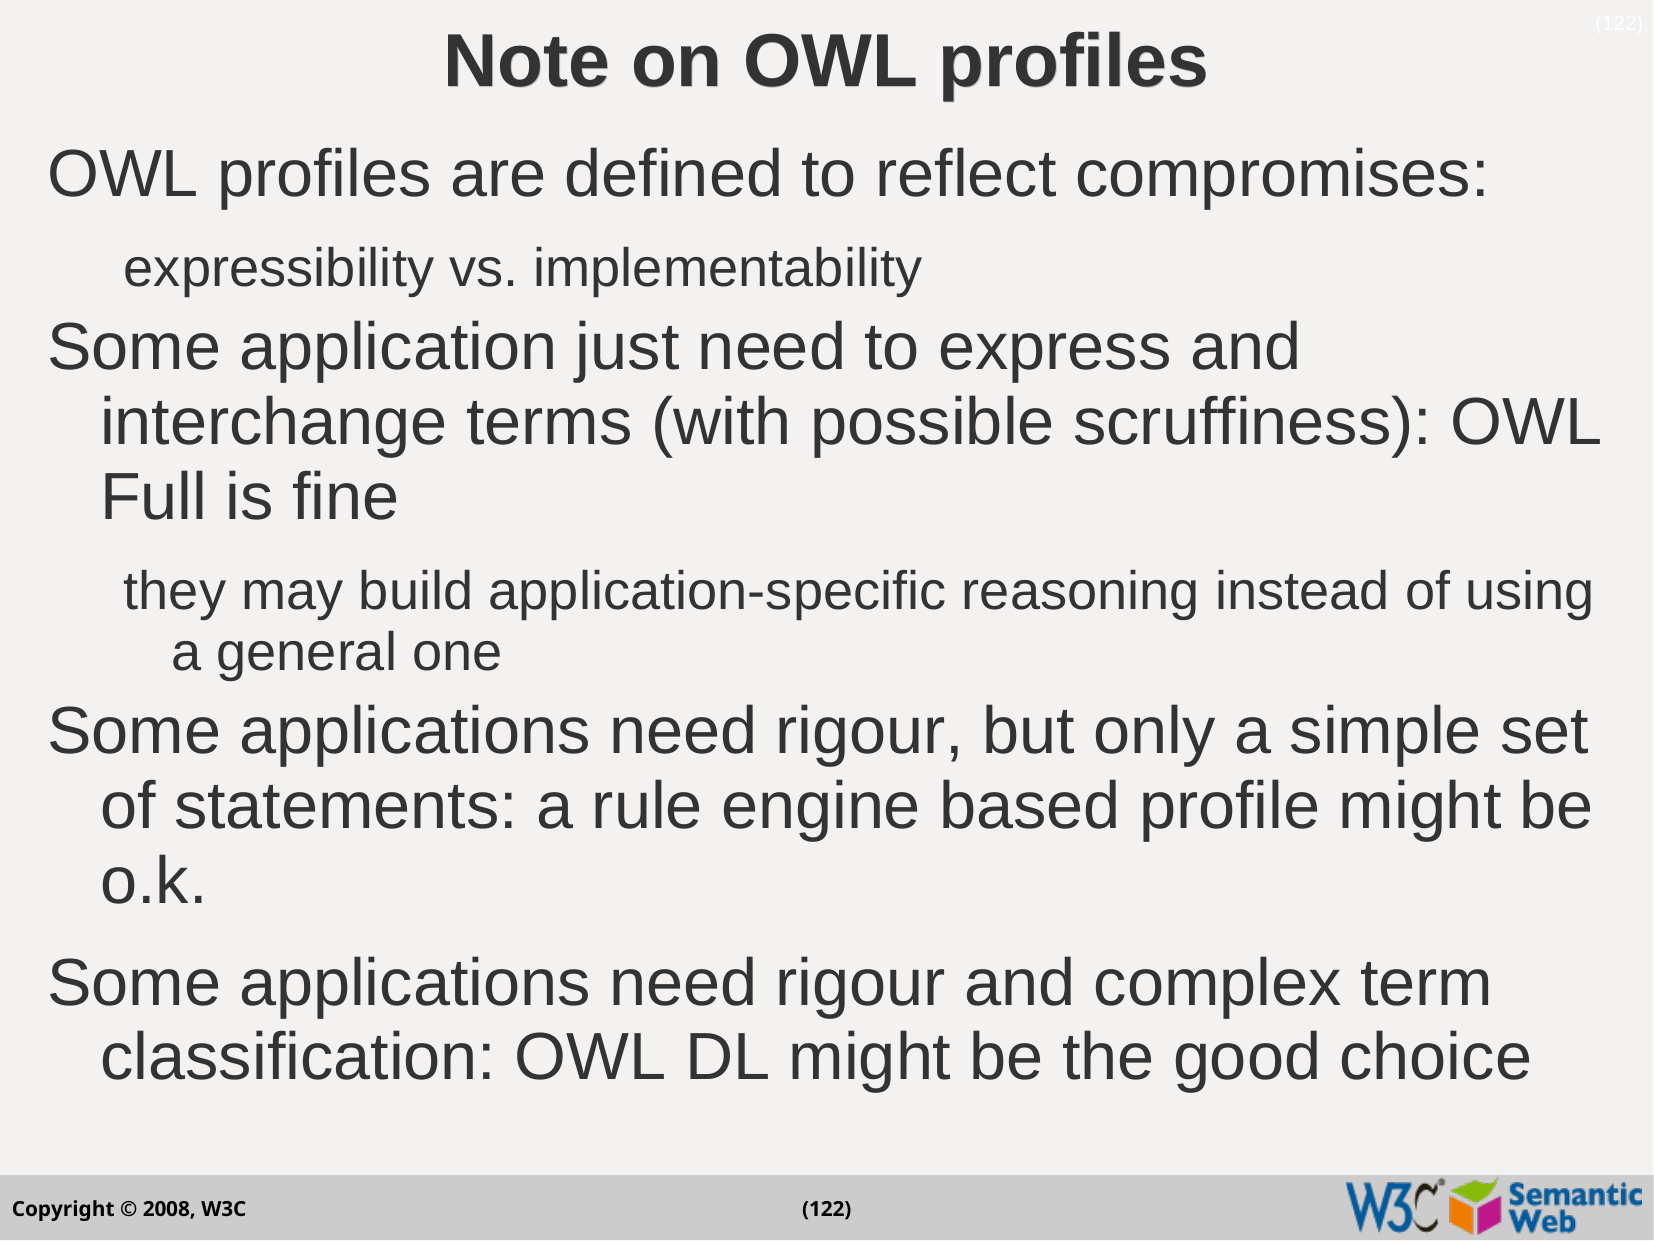

# Note on OWL profiles
OWL profiles are defined to reflect compromises:
expressibility vs. implementability
Some application just need to express and interchange terms (with possible scruffiness): OWL Full is fine
they may build application-specific reasoning instead of using a general one
Some applications need rigour, but only a simple set of statements: a rule engine based profile might be o.k.
Some applications need rigour and complex term classification: OWL DL might be the good choice